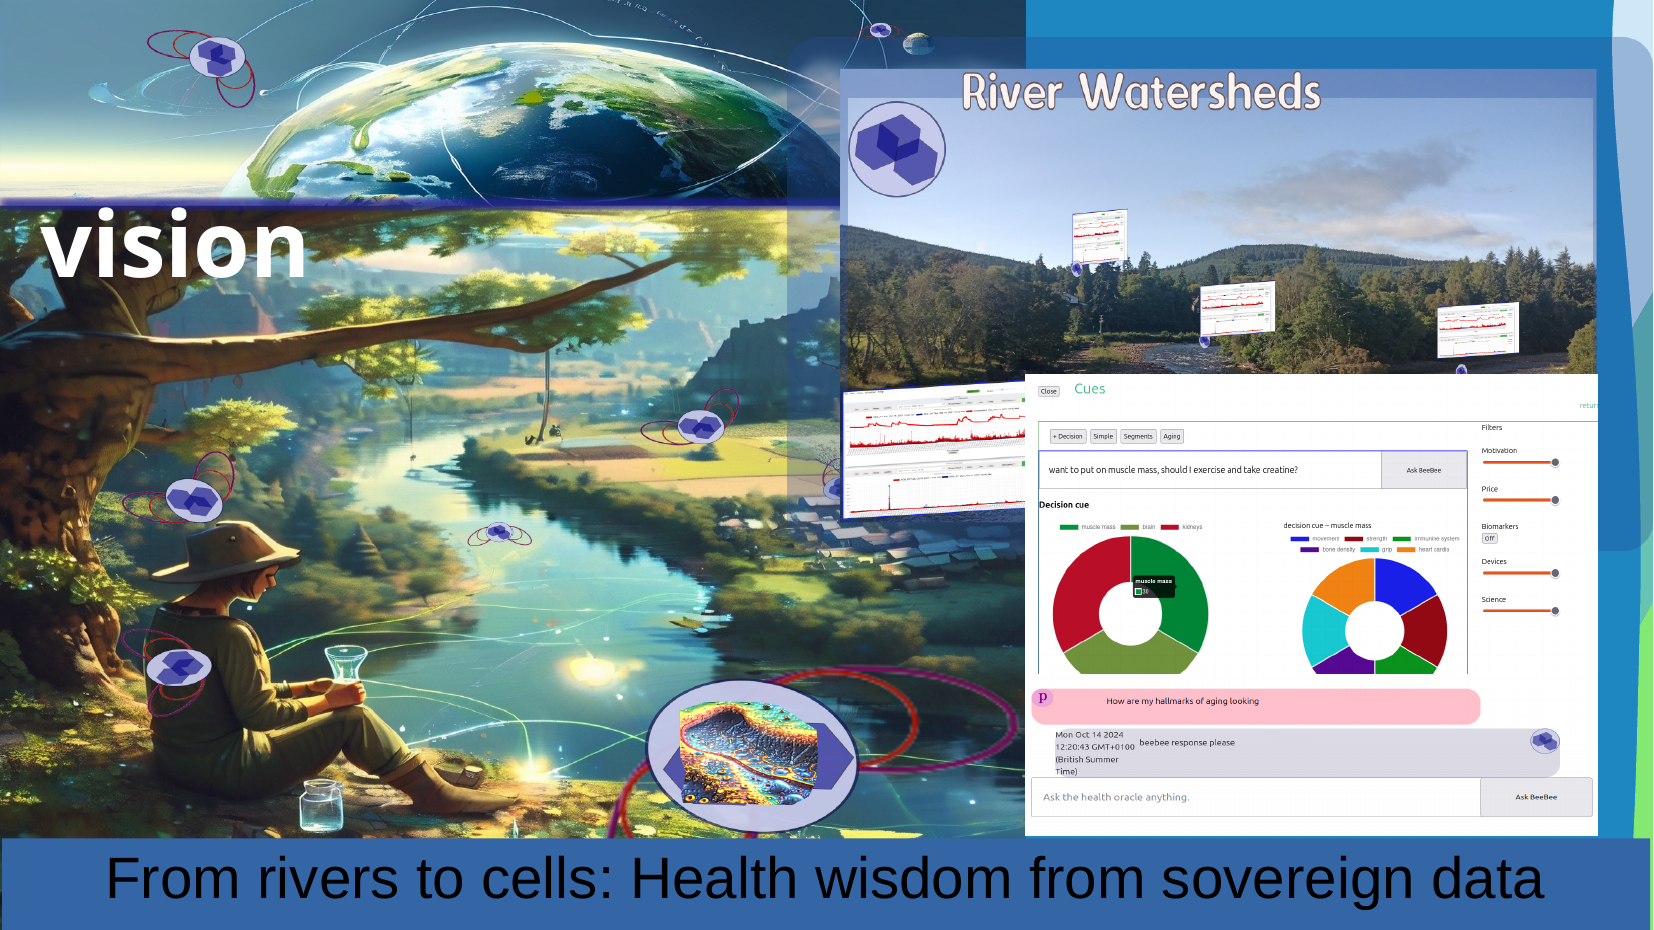

vision
From rivers to cells: Health wisdom from sovereign data